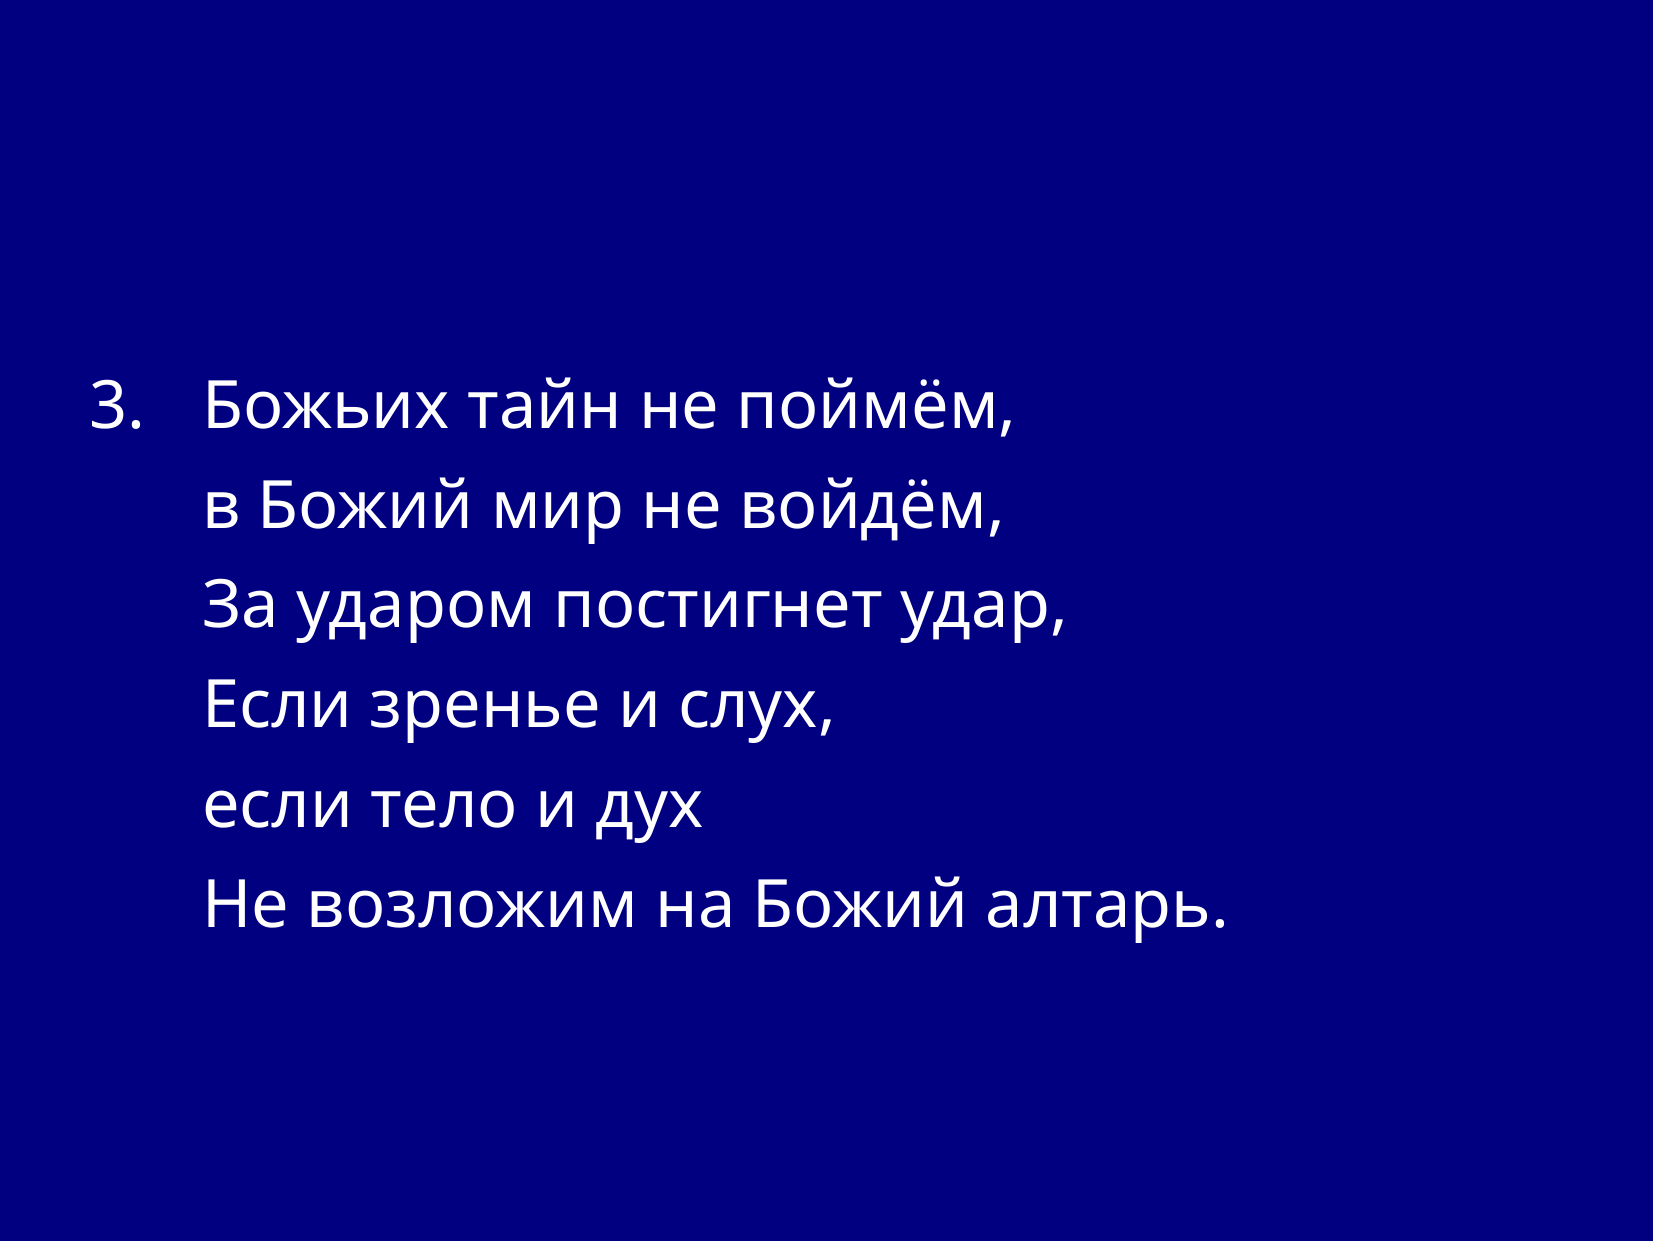

3.	Божьих тайн не поймём,
	в Божий мир не войдём,
	За ударом постигнет удар,
	Если зренье и слух,
	если тело и дух
	Не возложим на Божий алтарь.